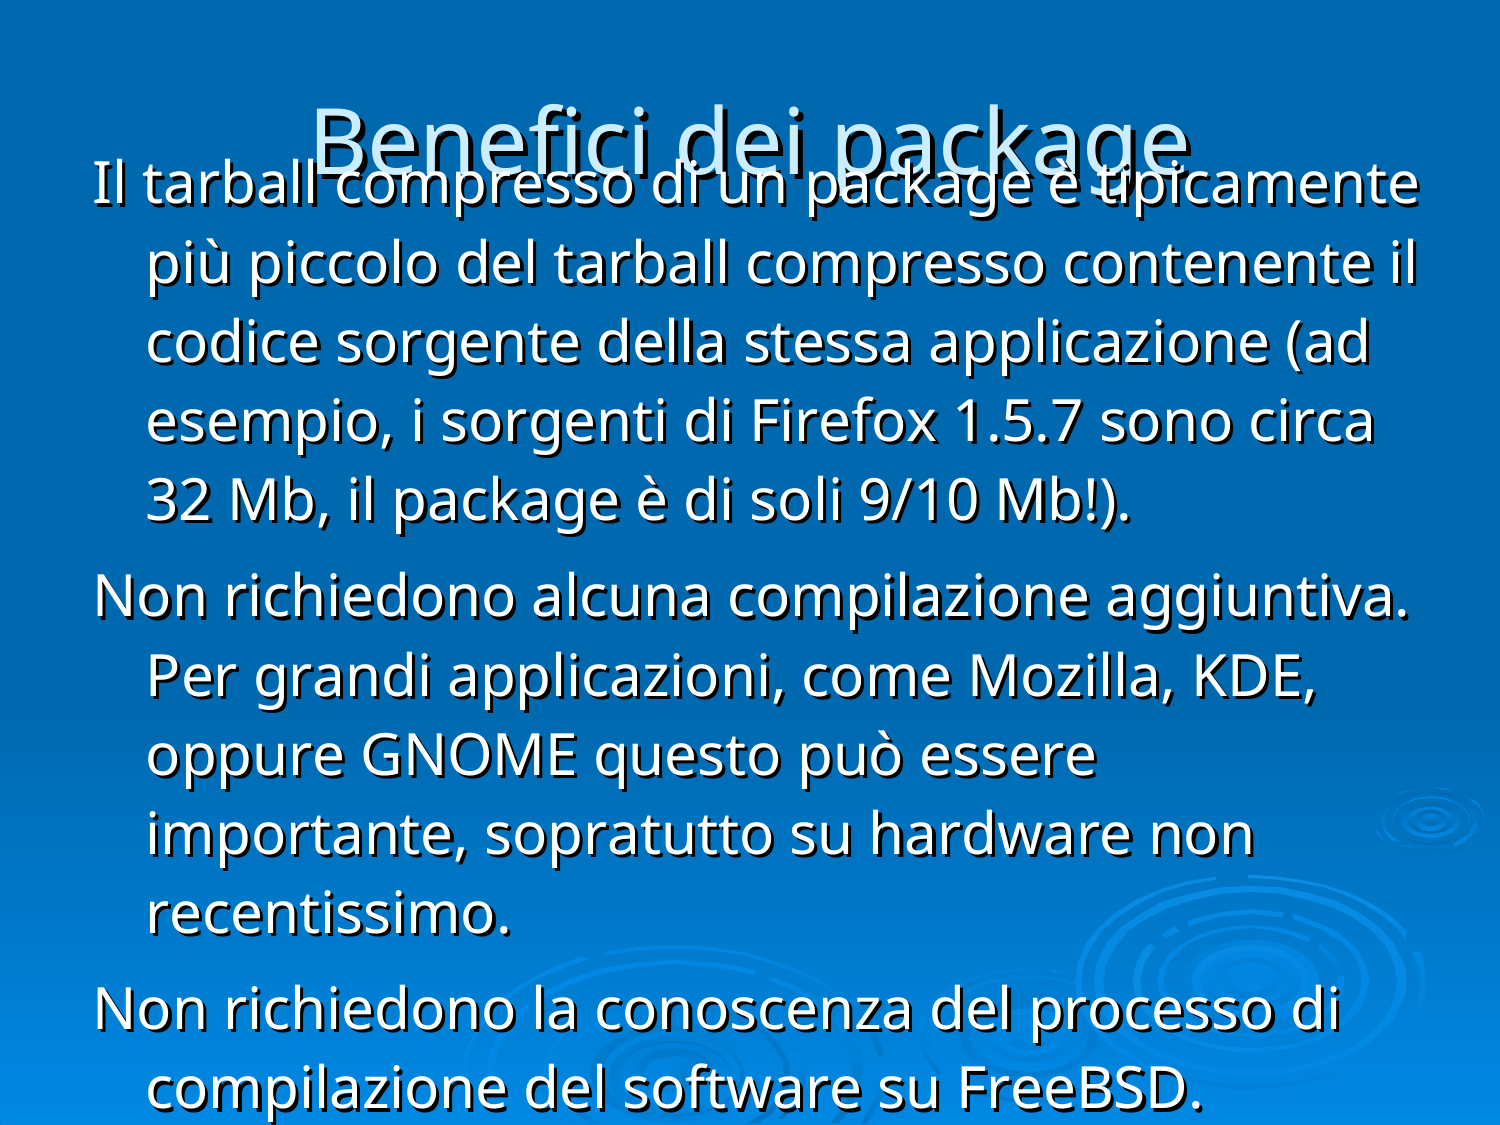

# Benefici dei package
Il tarball compresso di un package è tipicamente più piccolo del tarball compresso contenente il codice sorgente della stessa applicazione (ad esempio, i sorgenti di Firefox 1.5.7 sono circa 32 Mb, il package è di soli 9/10 Mb!).
Non richiedono alcuna compilazione aggiuntiva. Per grandi applicazioni, come Mozilla, KDE, oppure GNOME questo può essere importante, sopratutto su hardware non recentissimo.
Non richiedono la conoscenza del processo di compilazione del software su FreeBSD.